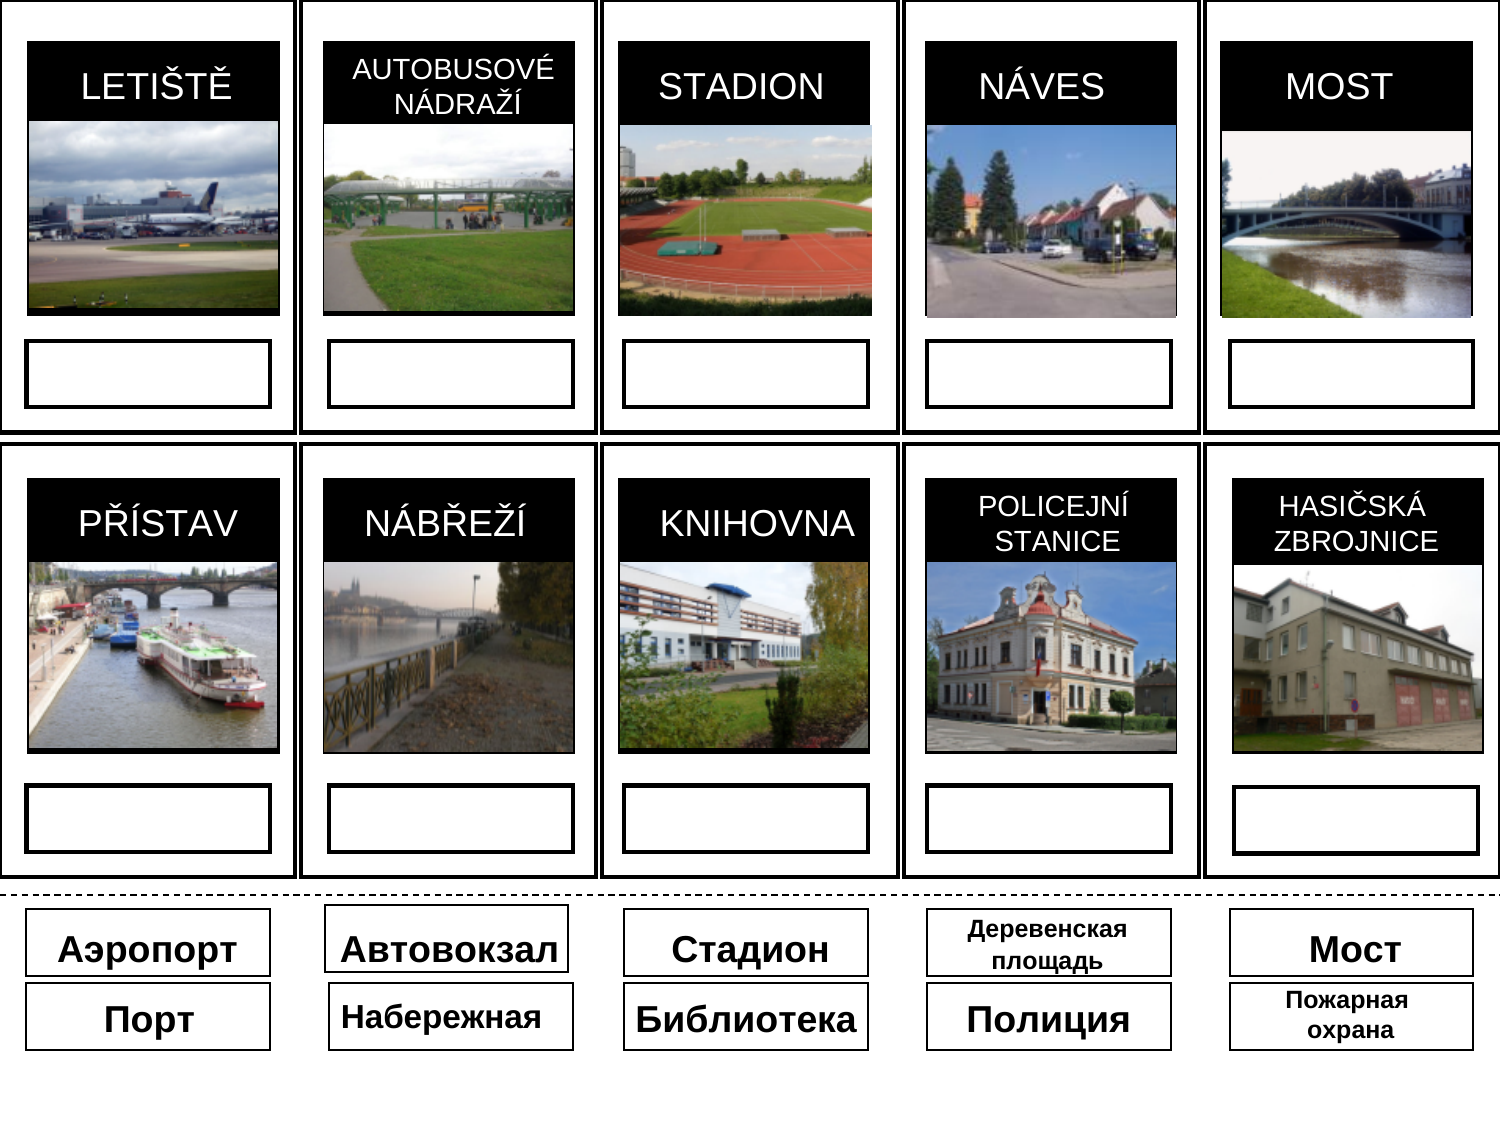

одевать
одевать
AUTOBUSOVÉ
 NÁDRAŽÍ
LETIŠTĚ
STADION
NÁVES
MOST
POLICEJNÍ
STANICE
HASIČSKÁ
ZBROJNICE
PŘÍSTAV
NÁBŘEŽÍ
KNIHOVNA
Деревенская
площадь
Аэропорт
Автовокзал
Стадион
Мост
Пожарная
охрана
Порт
Набережная
Библиотека
Полиция